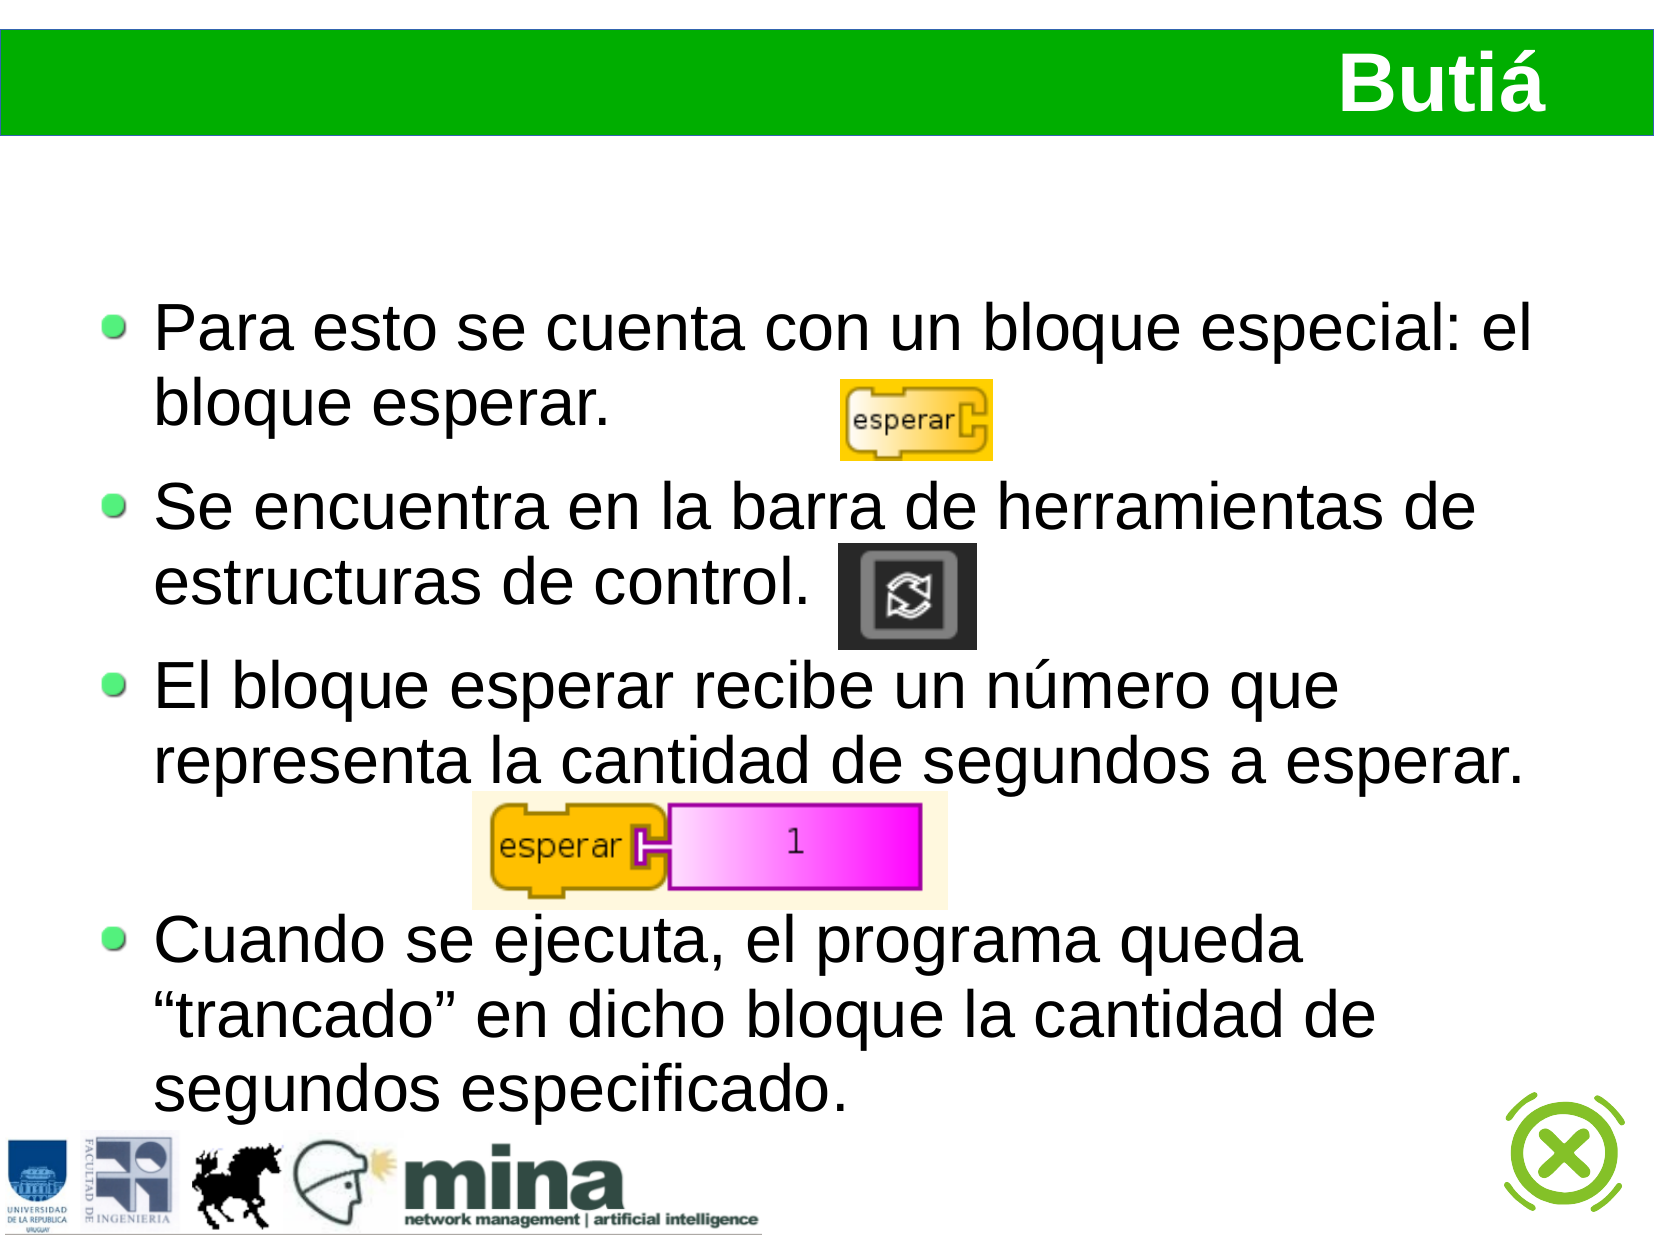

# Para esto se cuenta con un bloque especial: el bloque esperar.
Se encuentra en la barra de herramientas de estructuras de control.
El bloque esperar recibe un número que representa la cantidad de segundos a esperar.
Cuando se ejecuta, el programa queda “trancado” en dicho bloque la cantidad de segundos especificado.